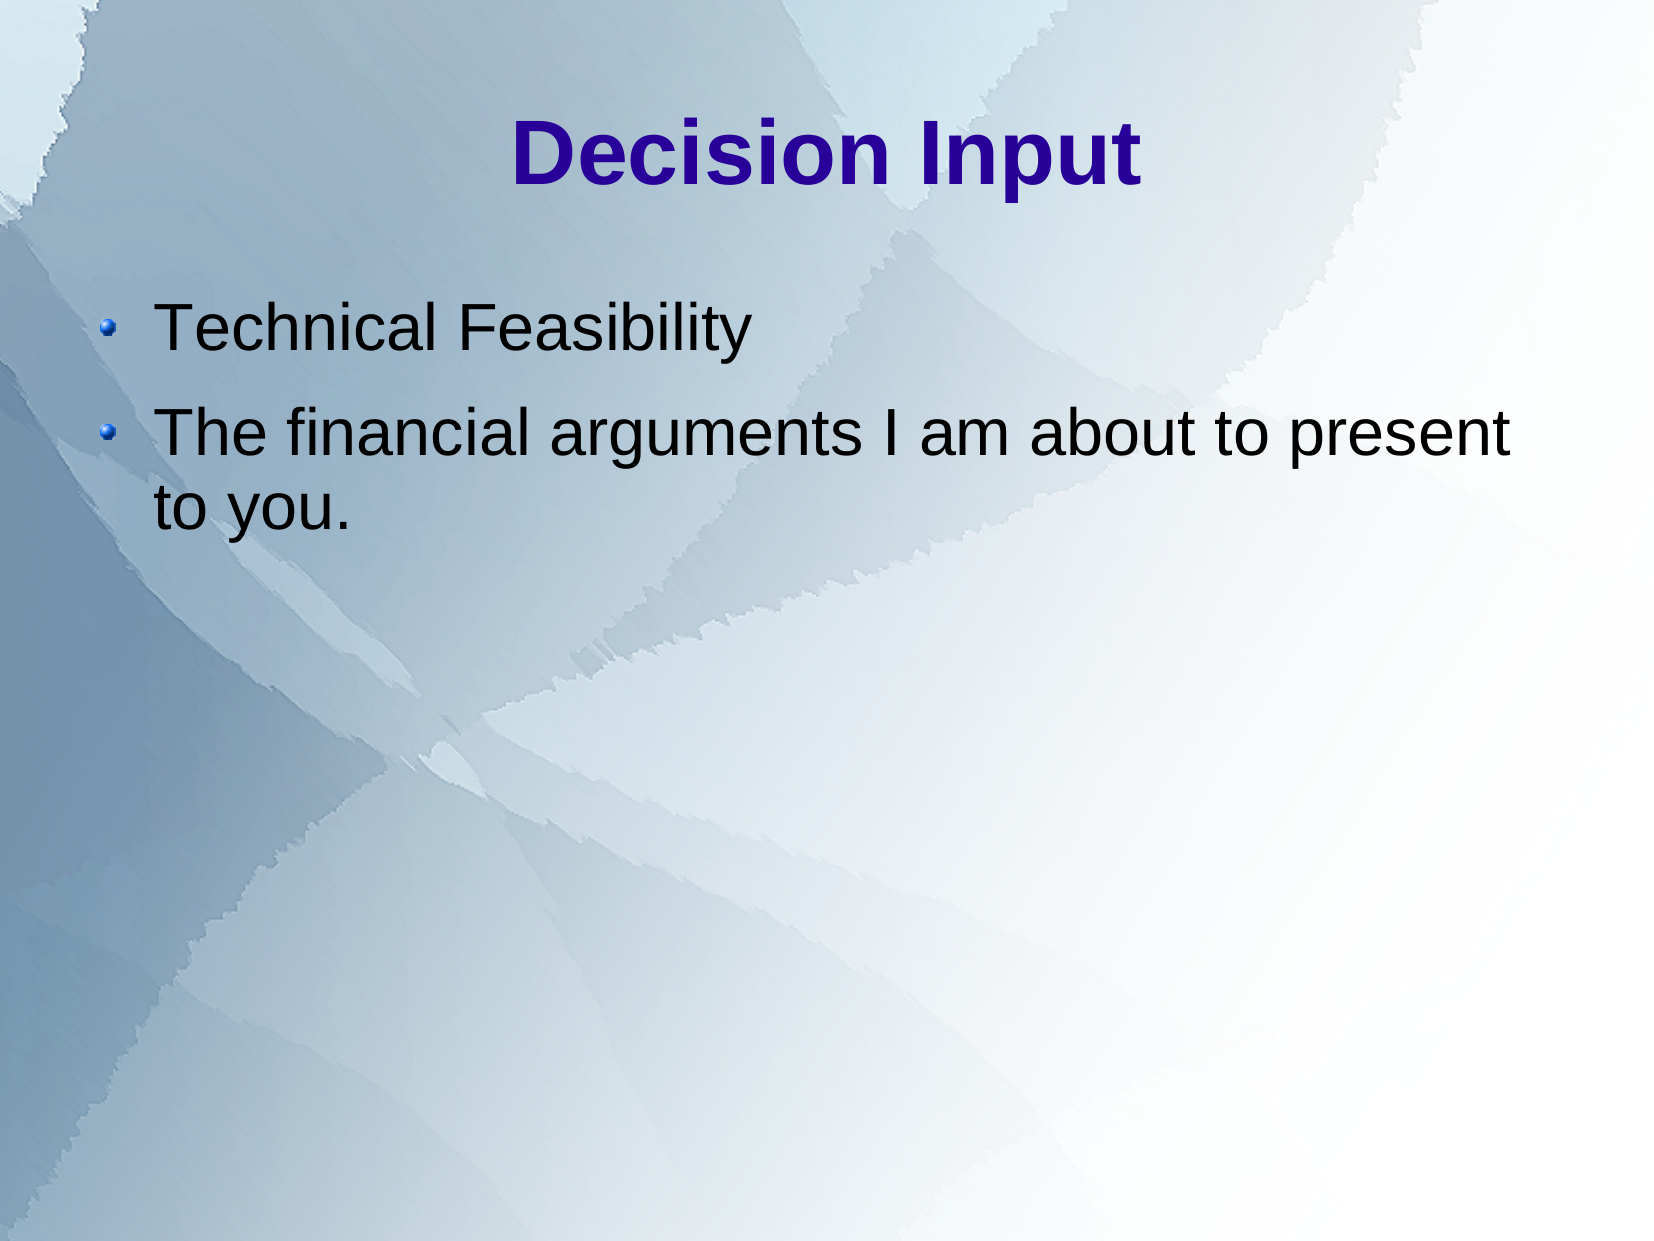

# Decision Input
Technical Feasibility
The financial arguments I am about to present to you.